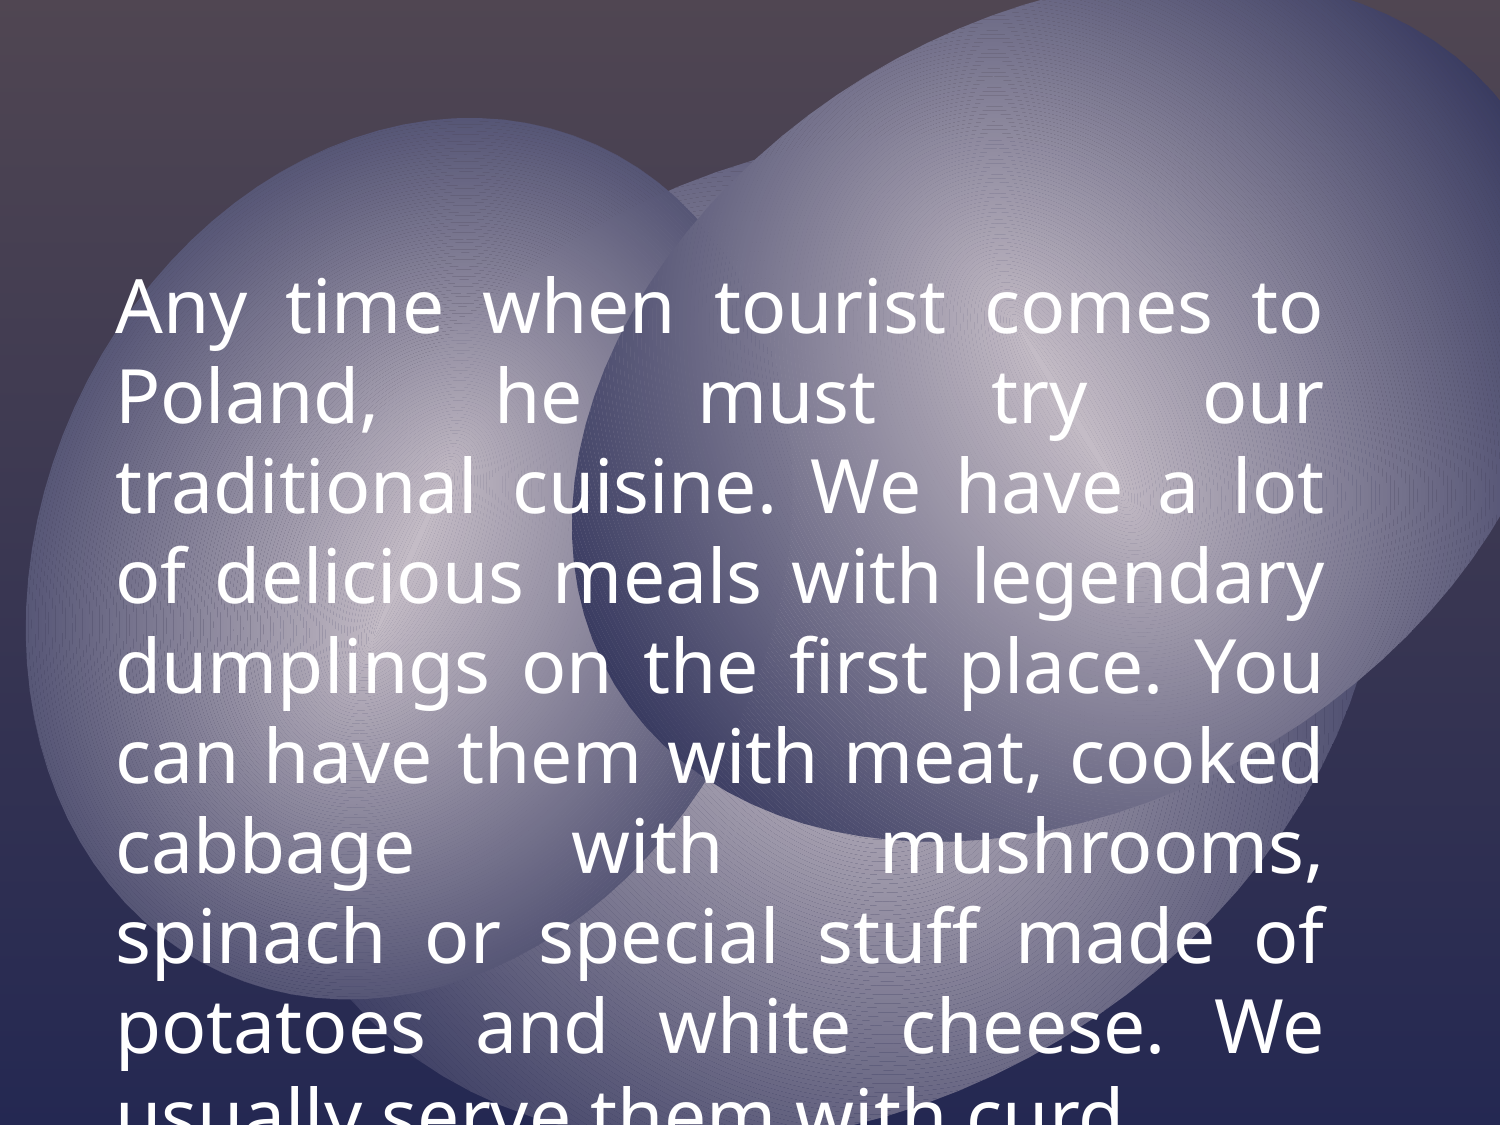

Any time when tourist comes to Poland, he must try our traditional cuisine. We have a lot of delicious meals with legendary dumplings on the first place. You can have them with meat, cooked cabbage with mushrooms, spinach or special stuff made of potatoes and white cheese. We usually serve them with curd.